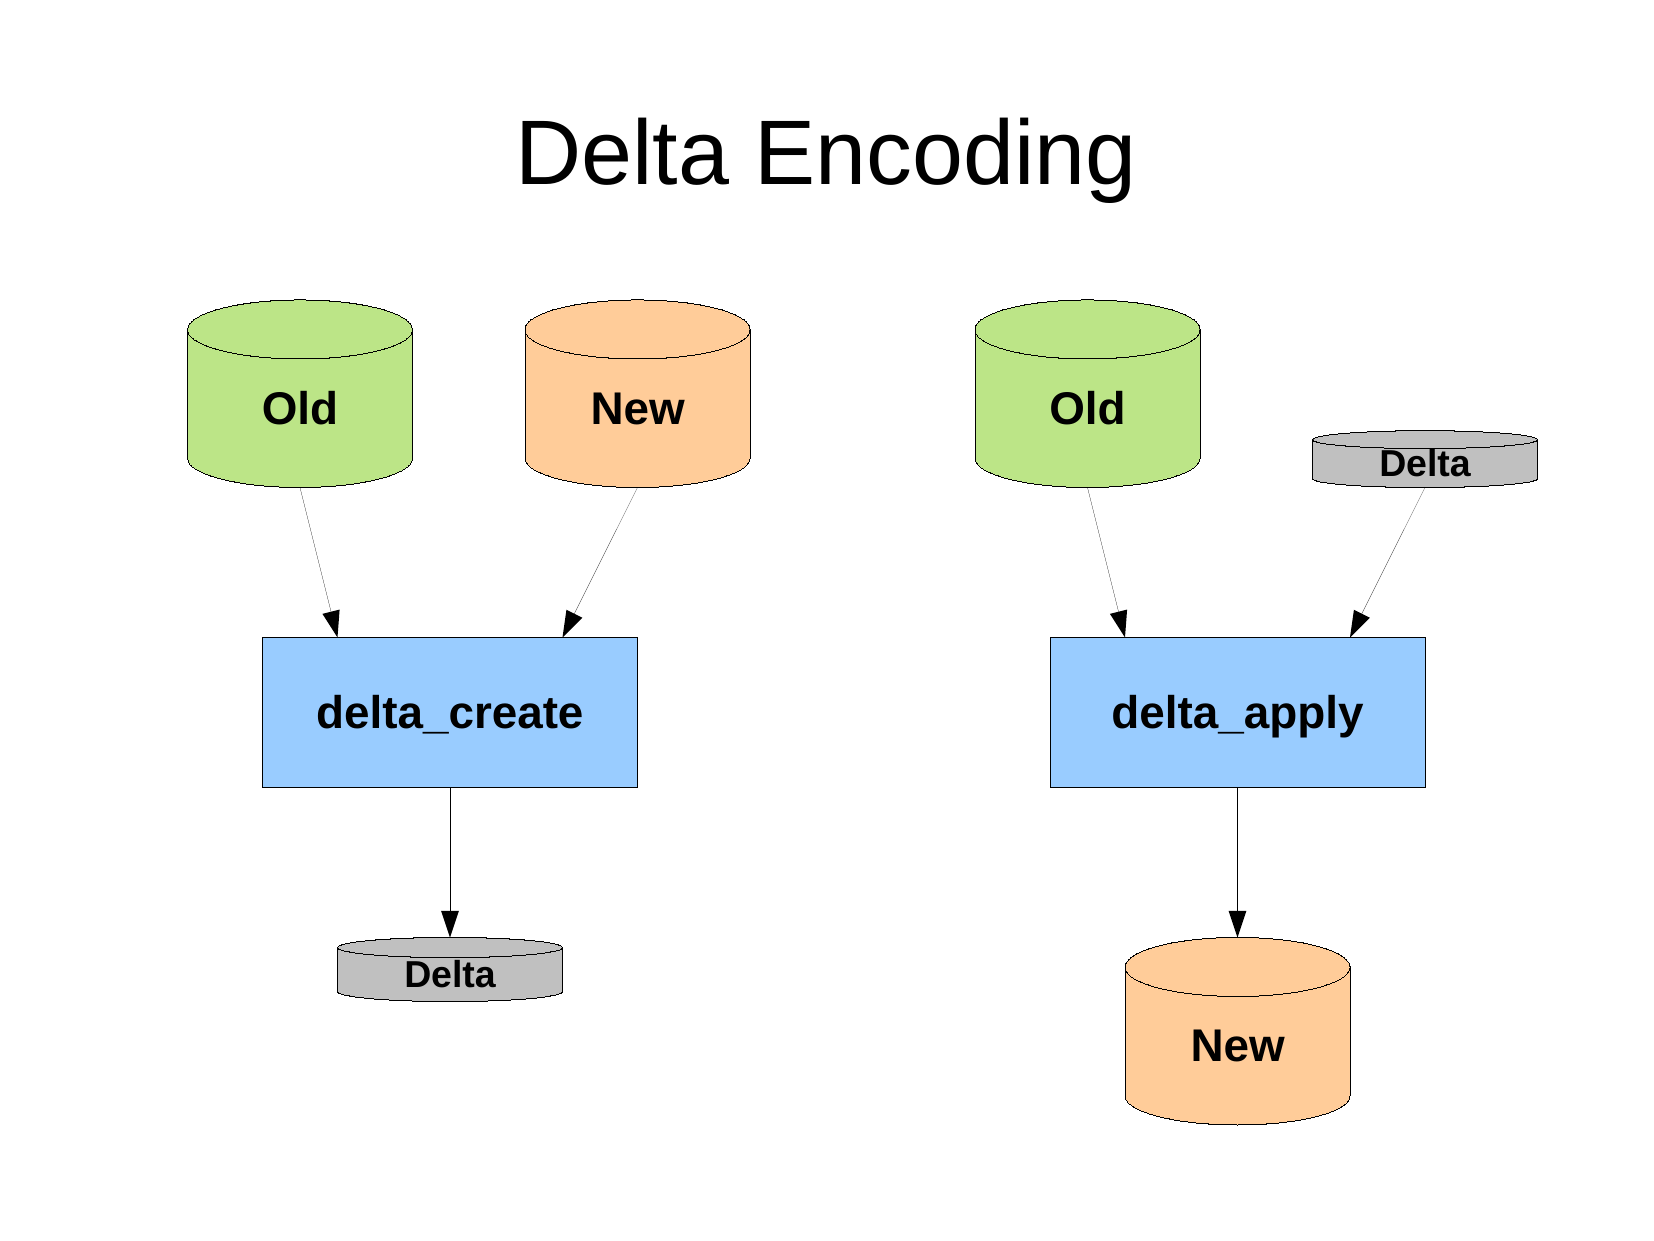

# Delta Encoding
Old
New
Old
Delta
delta_create
delta_apply
Delta
New